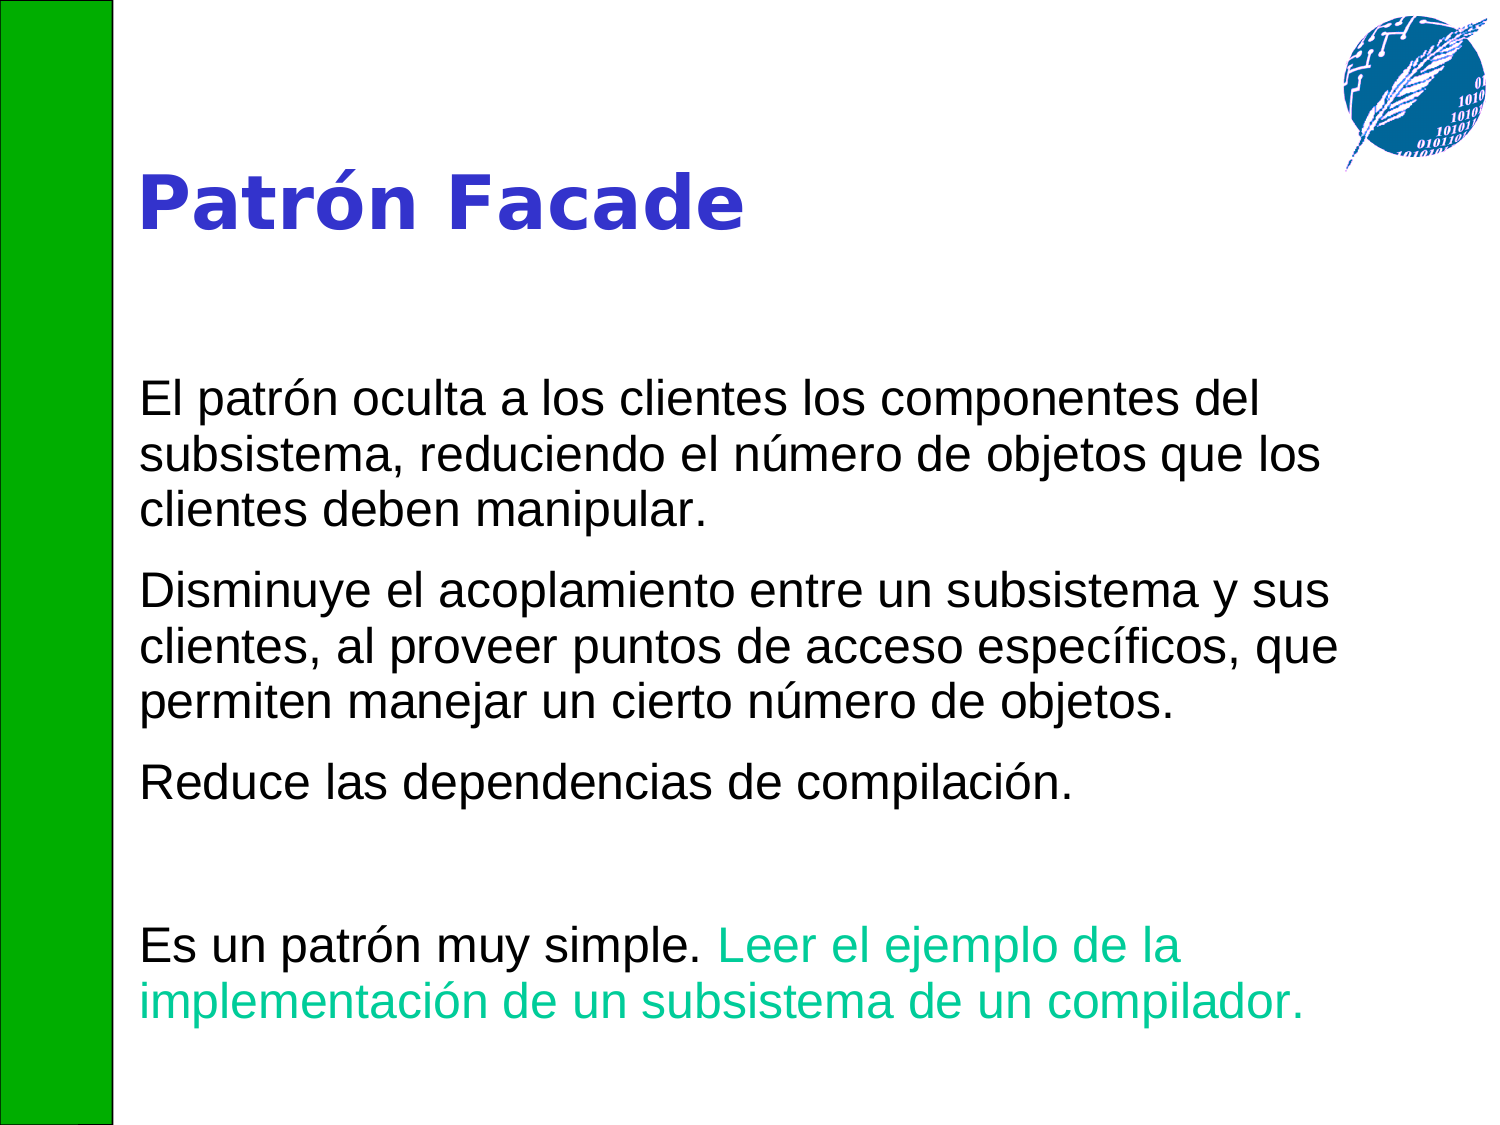

# Patrón Facade
El patrón oculta a los clientes los componentes del subsistema, reduciendo el número de objetos que los clientes deben manipular.
Disminuye el acoplamiento entre un subsistema y sus clientes, al proveer puntos de acceso específicos, que permiten manejar un cierto número de objetos.
Reduce las dependencias de compilación.
Es un patrón muy simple. Leer el ejemplo de la implementación de un subsistema de un compilador.